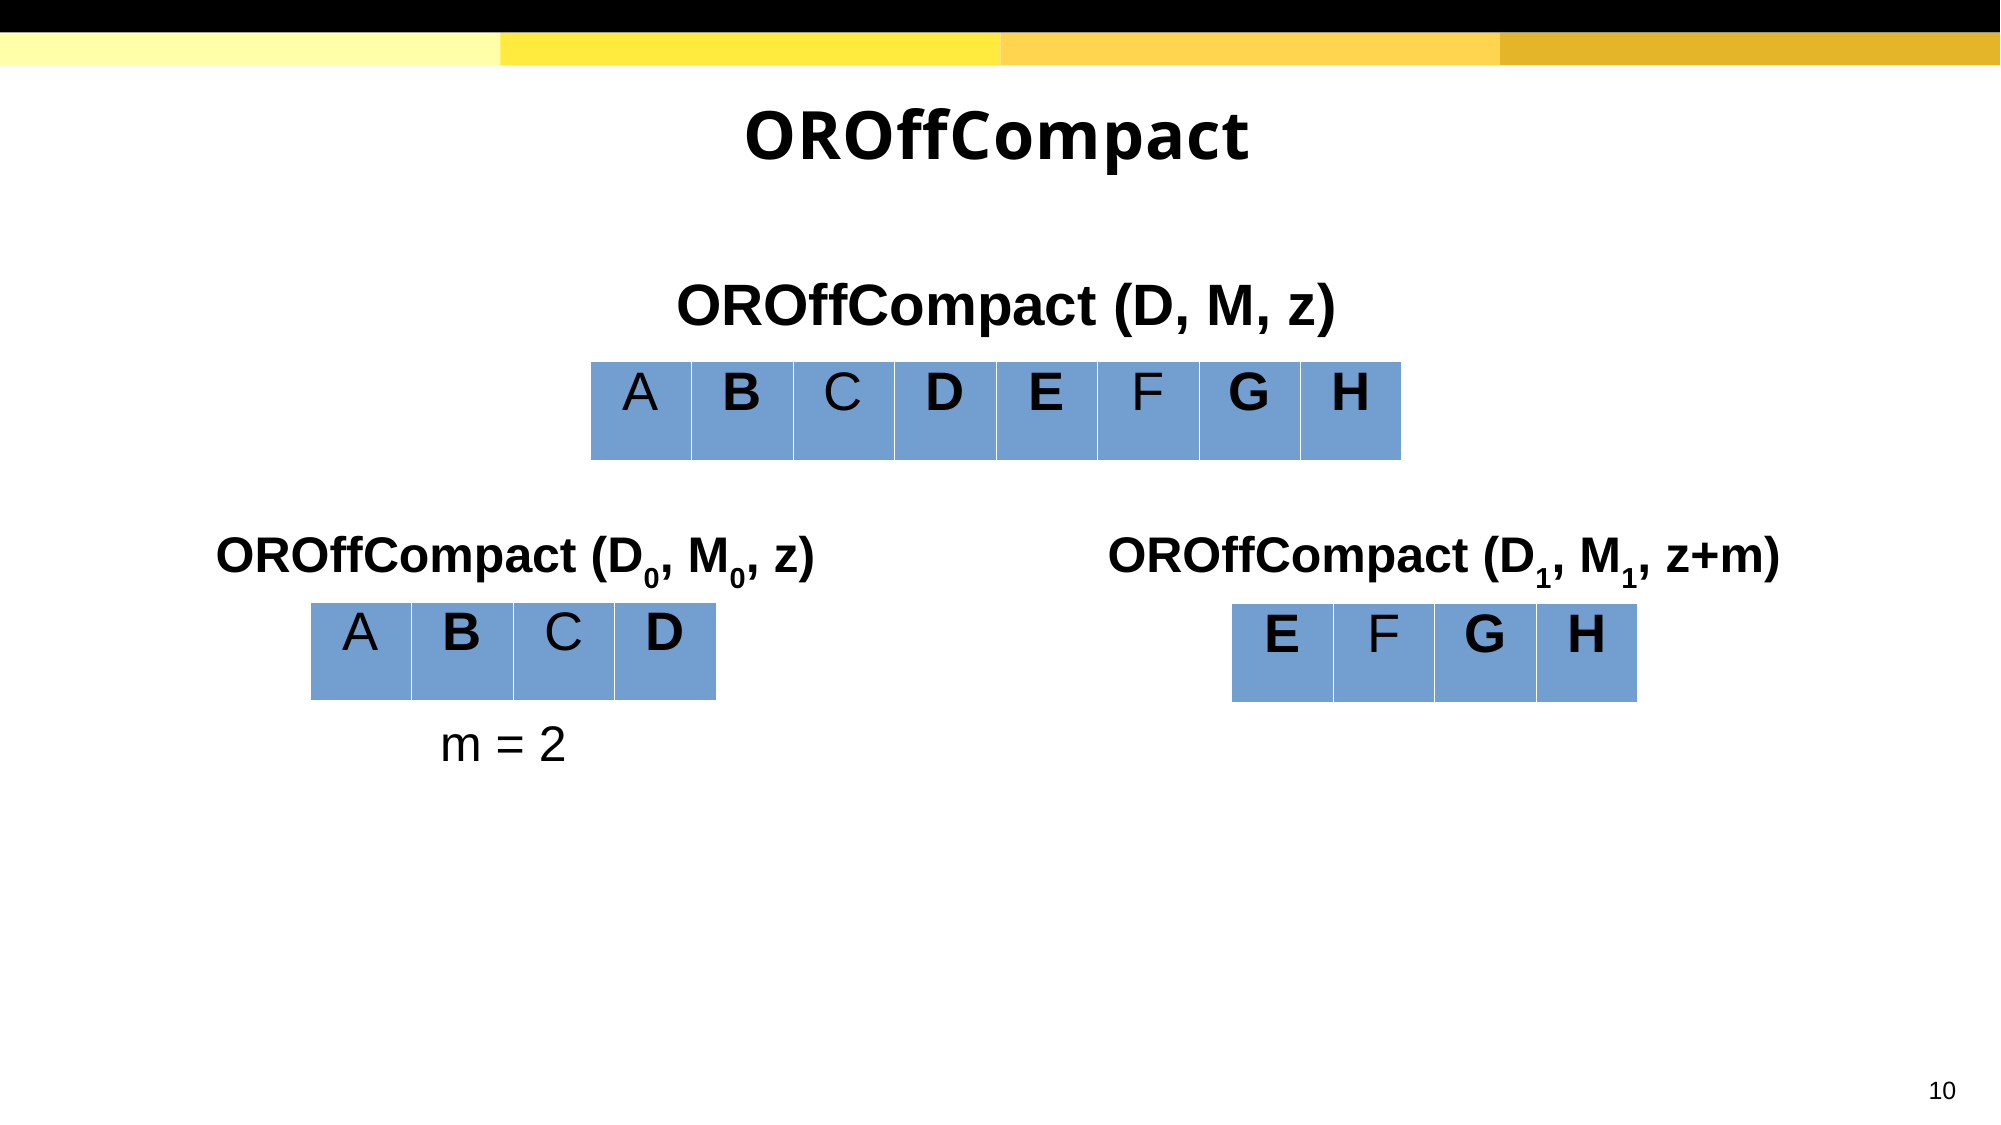

# OROffCompact
OROffCompact (D, M, z)
| A | B | C | D | E | F | G | H |
| --- | --- | --- | --- | --- | --- | --- | --- |
OROffCompact (D0, M0, z)
OROffCompact (D1, M1, z+m)
| A | B | C | D |
| --- | --- | --- | --- |
| E | F | G | H |
| --- | --- | --- | --- |
m = 2
10